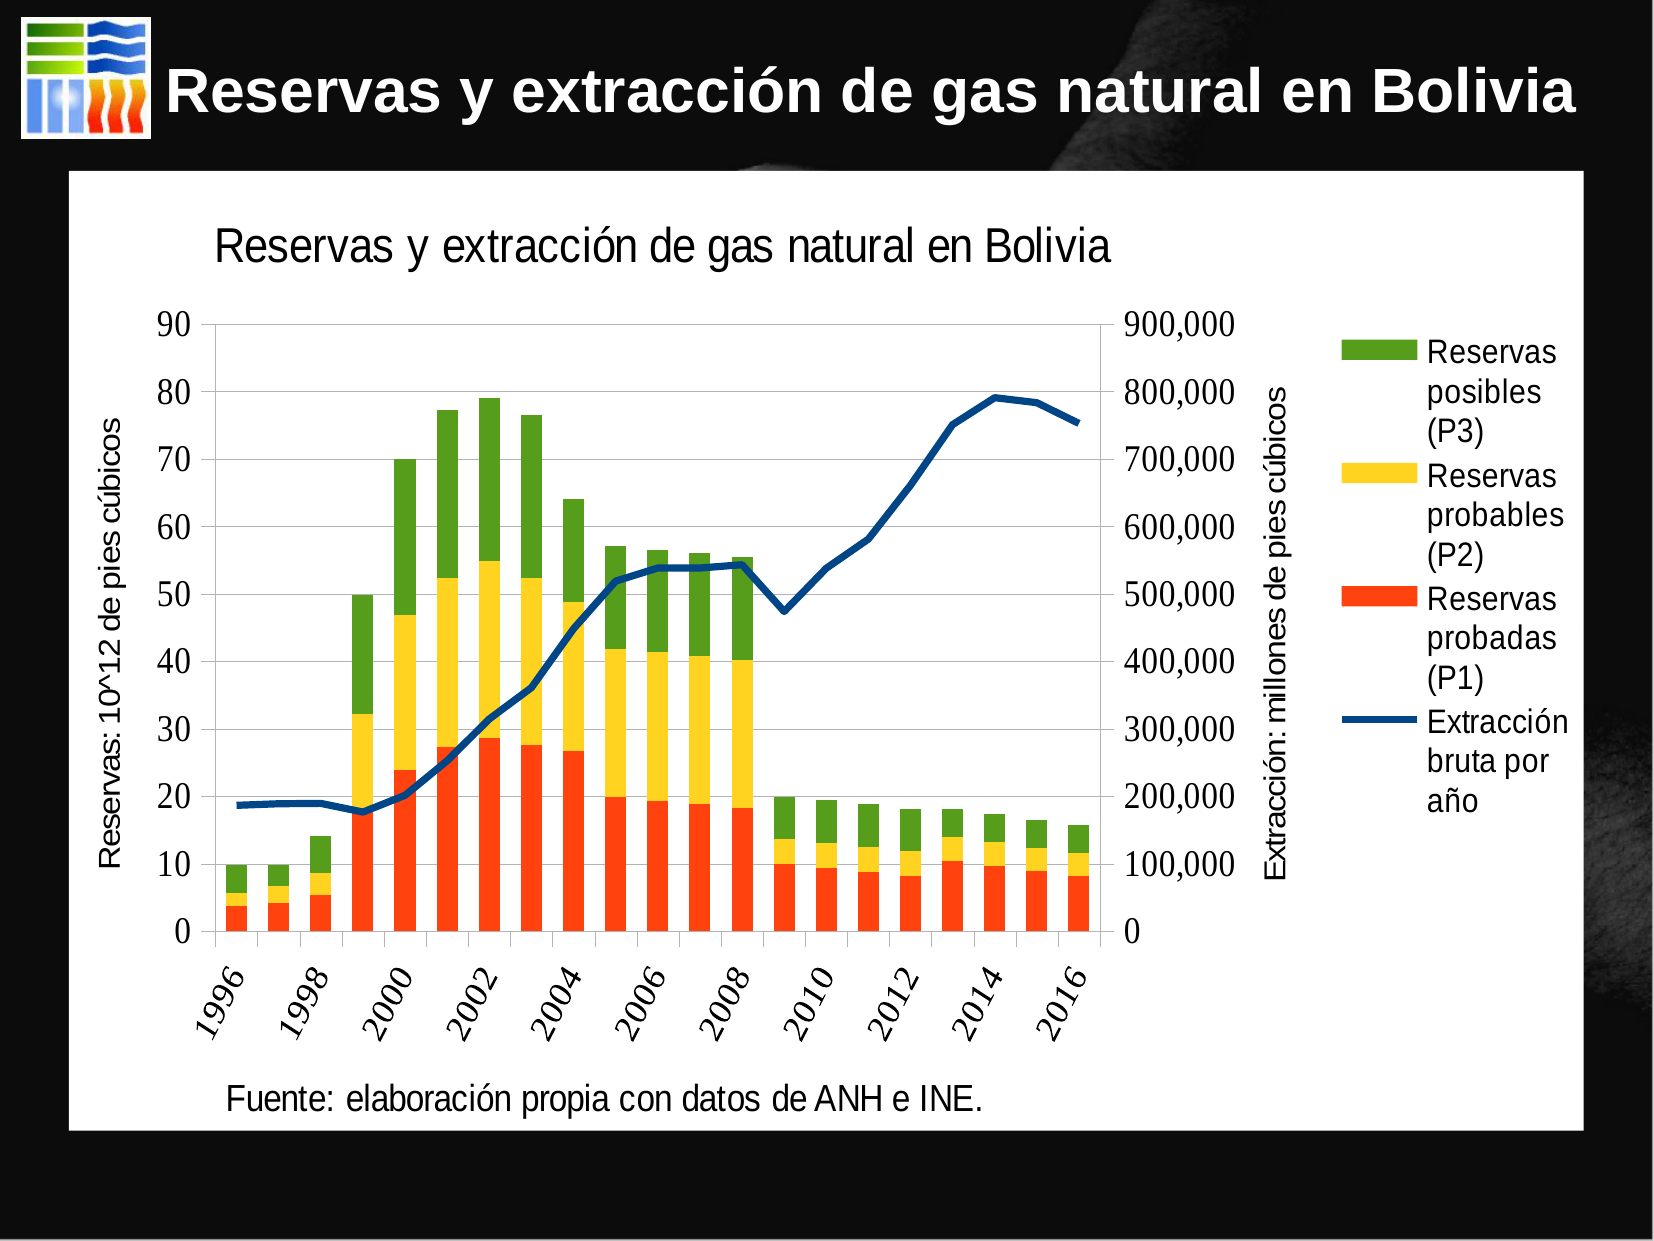

# Reservas y extracción de gas natural en Bolivia